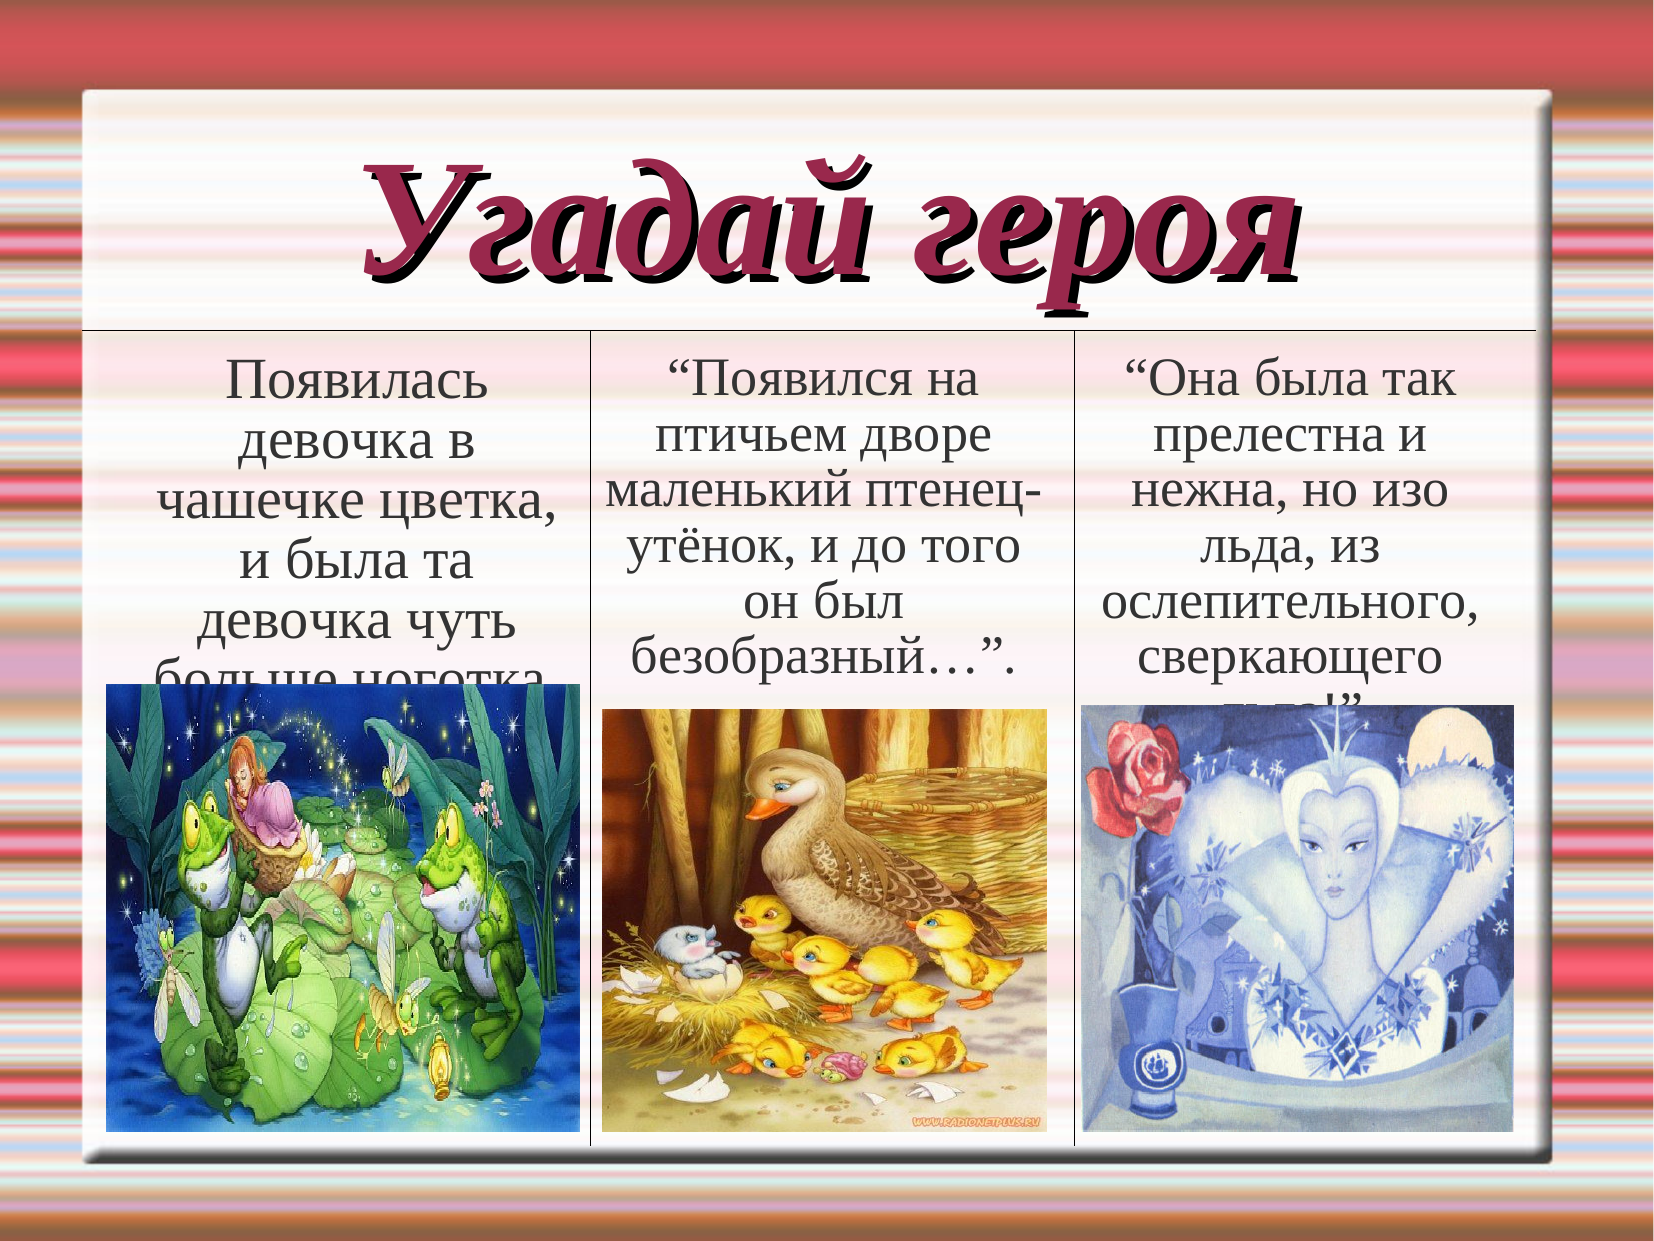

# Угадай героя
Появилась девочка в чашечке цветка, и была та девочка чуть больше ноготка.
“Появился на птичьем дворе маленький птенец-утёнок, и до того он был безобразный…”.
“Она была так прелестна и нежна, но изо льда, из ослепительного, сверкающего льда!”